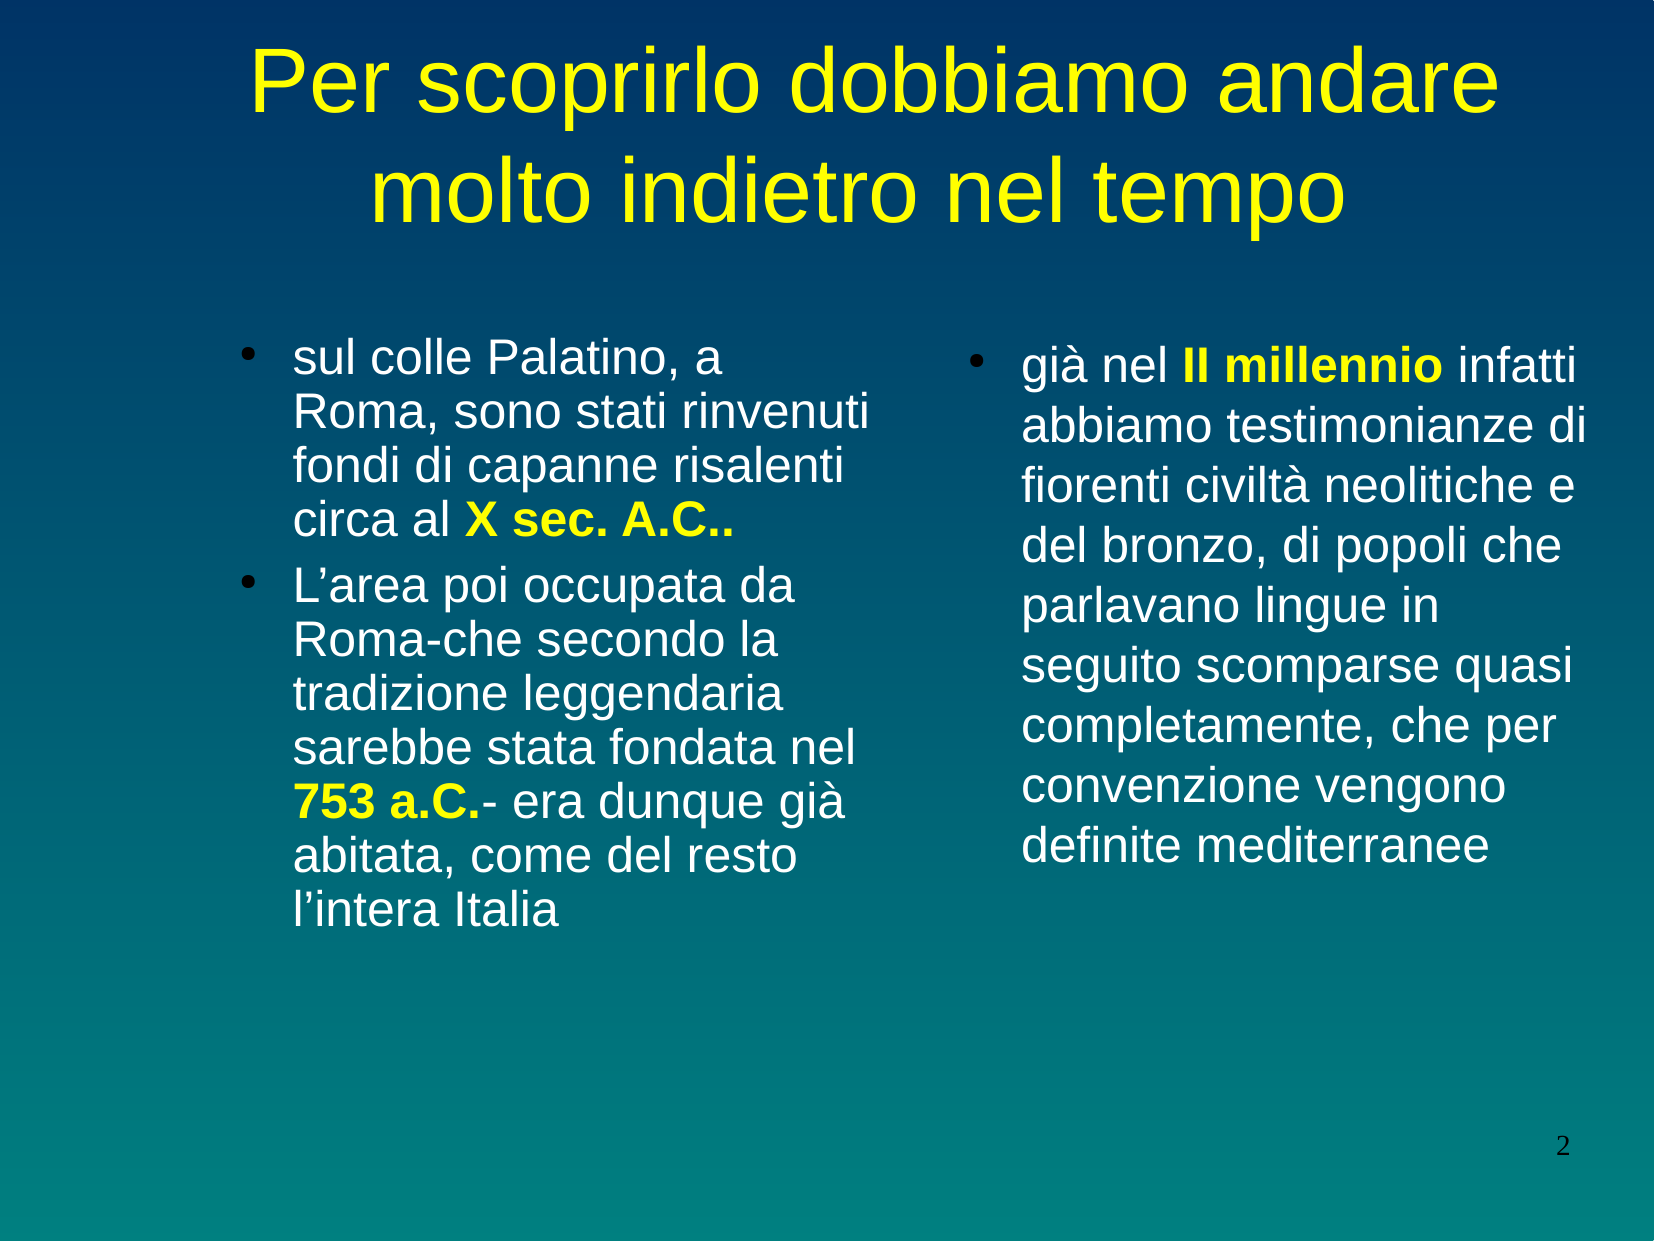

# Per scoprirlo dobbiamo andare molto indietro nel tempo
sul colle Palatino, a Roma, sono stati rinvenuti fondi di capanne risalenti circa al X sec. A.C..
L’area poi occupata da Roma-che secondo la tradizione leggendaria sarebbe stata fondata nel 753 a.C.- era dunque già abitata, come del resto l’intera Italia
già nel II millennio infatti abbiamo testimonianze di fiorenti civiltà neolitiche e del bronzo, di popoli che parlavano lingue in seguito scomparse quasi completamente, che per convenzione vengono definite mediterranee
2